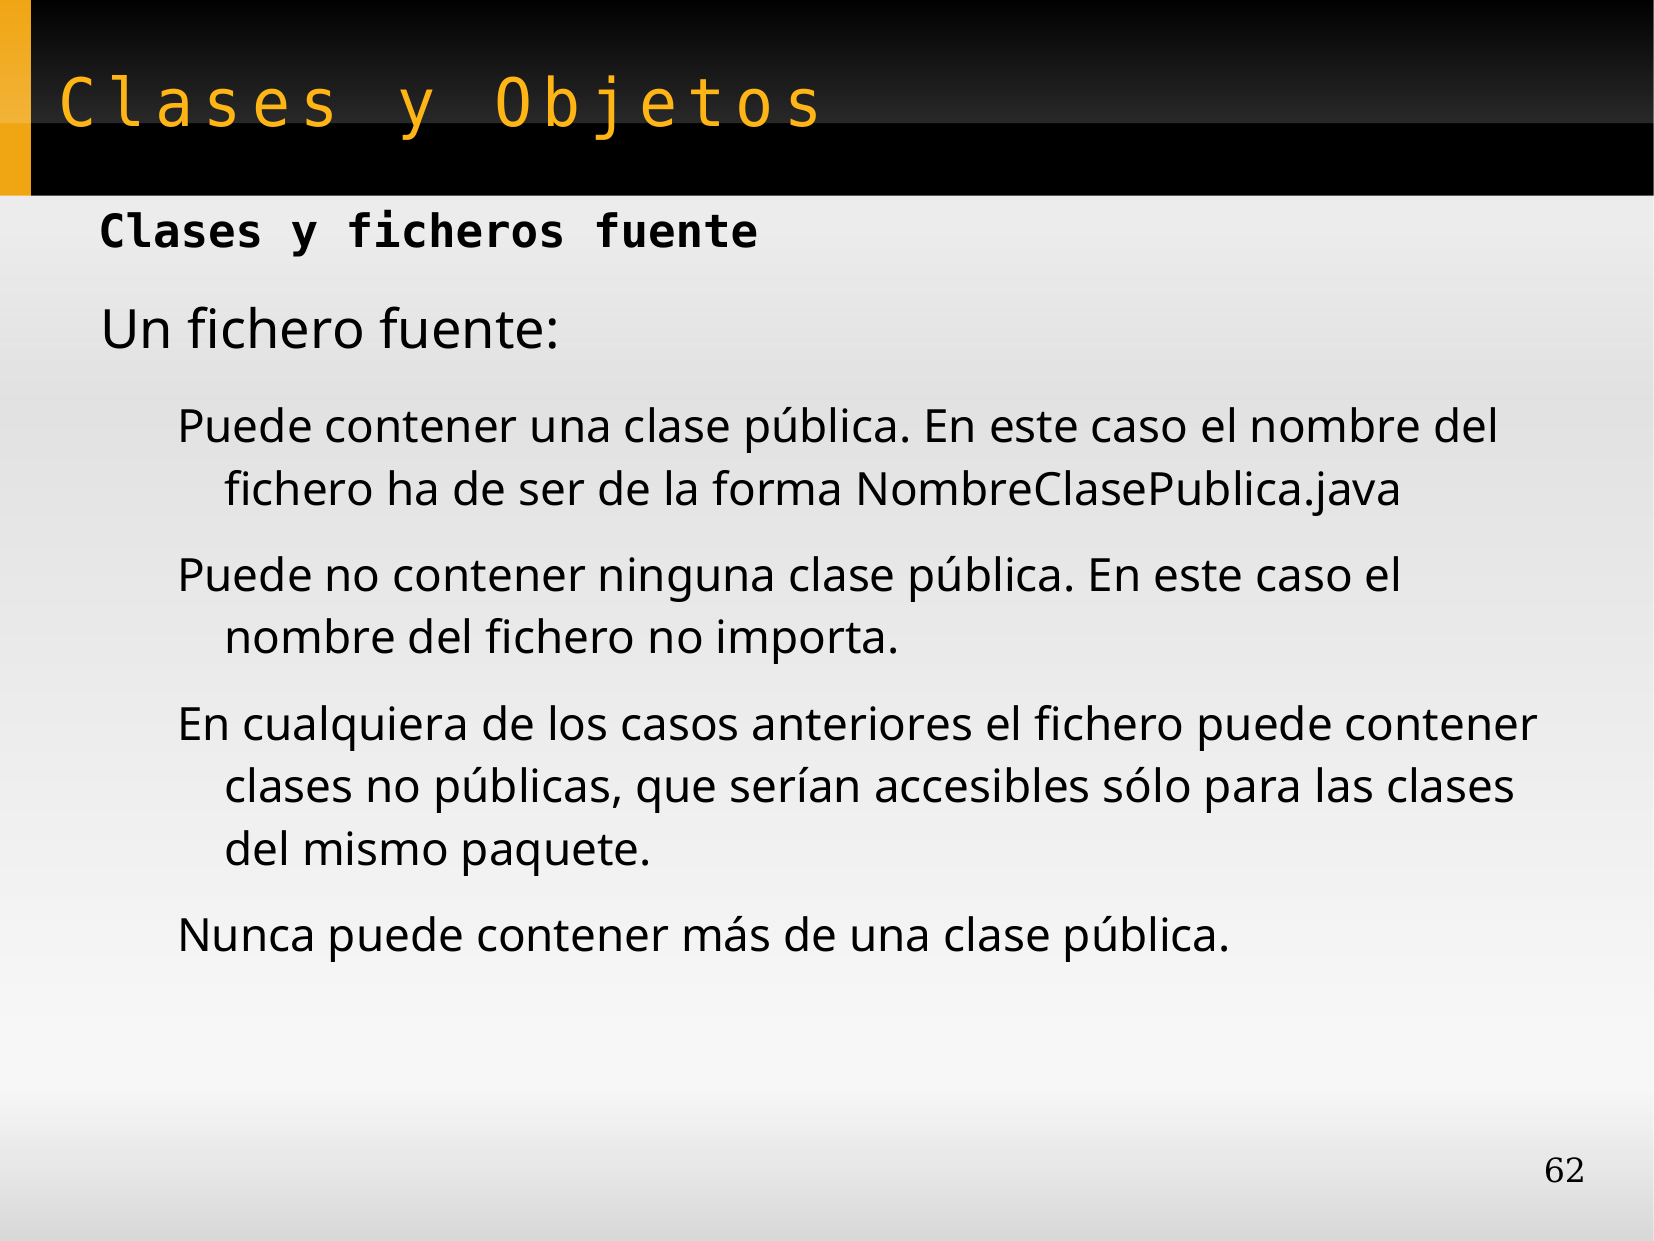

# Clases y Objetos
Clases y ficheros fuente
Un fichero fuente:
Puede contener una clase pública. En este caso el nombre del fichero ha de ser de la forma NombreClasePublica.java
Puede no contener ninguna clase pública. En este caso el nombre del fichero no importa.
En cualquiera de los casos anteriores el fichero puede contener clases no públicas, que serían accesibles sólo para las clases del mismo paquete.
Nunca puede contener más de una clase pública.
62